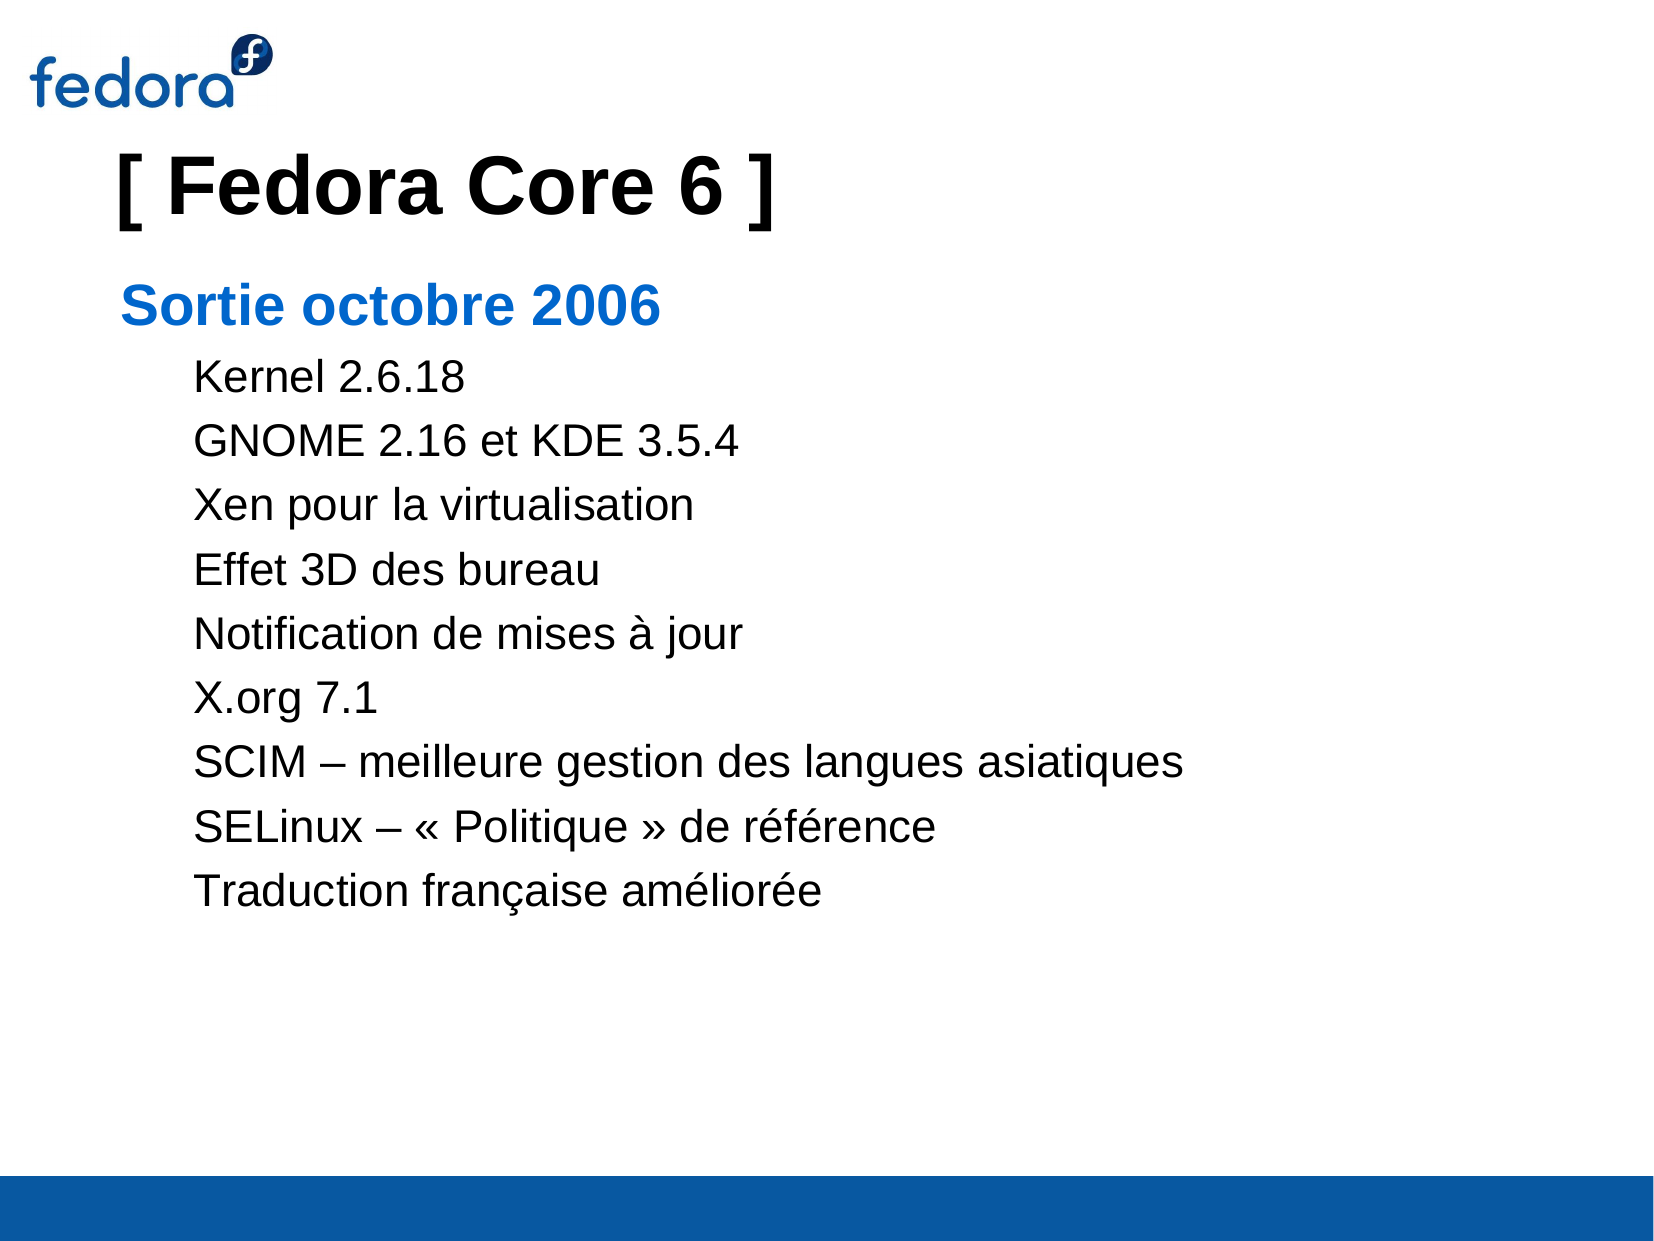

# [ Fedora Core 6 ]
Sortie octobre 2006
Kernel 2.6.18
GNOME 2.16 et KDE 3.5.4
Xen pour la virtualisation
Effet 3D des bureau
Notification de mises à jour
X.org 7.1
SCIM – meilleure gestion des langues asiatiques
SELinux – « Politique » de référence
Traduction française améliorée